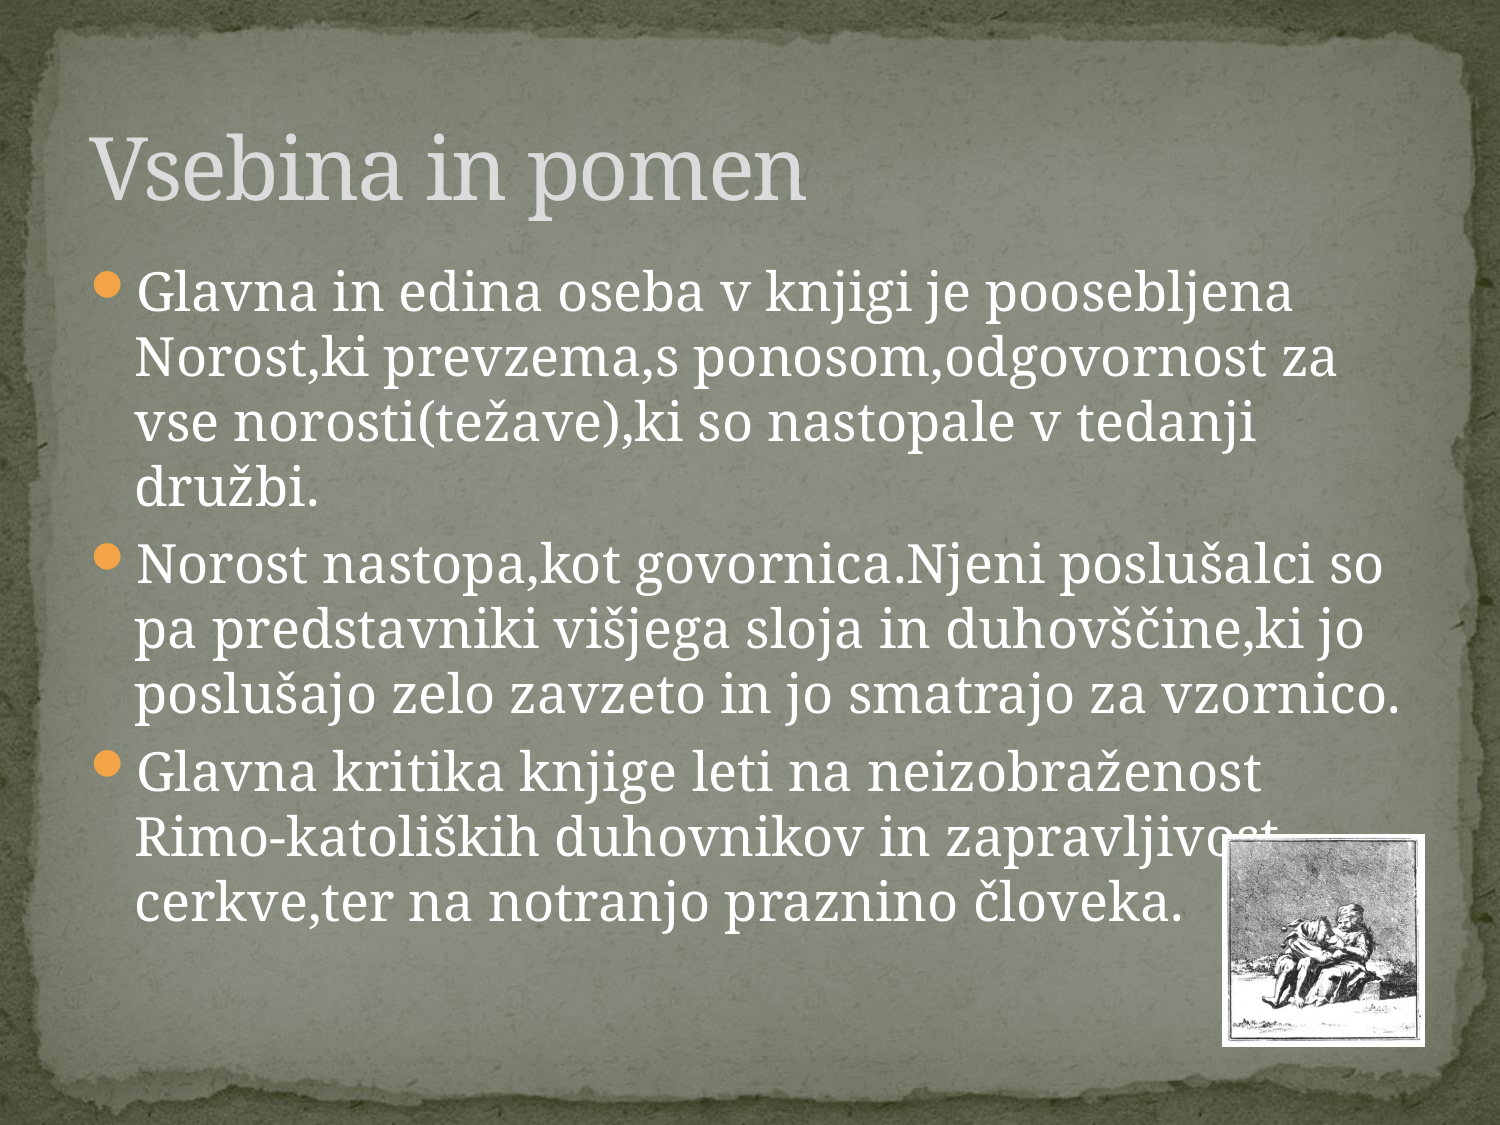

Vsebina in pomen
# Glavna in edina oseba v knjigi je poosebljena Norost,ki prevzema,s ponosom,odgovornost za vse norosti(težave),ki so nastopale v tedanji družbi.
Norost nastopa,kot govornica.Njeni poslušalci so pa predstavniki višjega sloja in duhovščine,ki jo poslušajo zelo zavzeto in jo smatrajo za vzornico.
Glavna kritika knjige leti na neizobraženost Rimo-katoliških duhovnikov in zapravljivost cerkve,ter na notranjo praznino človeka.